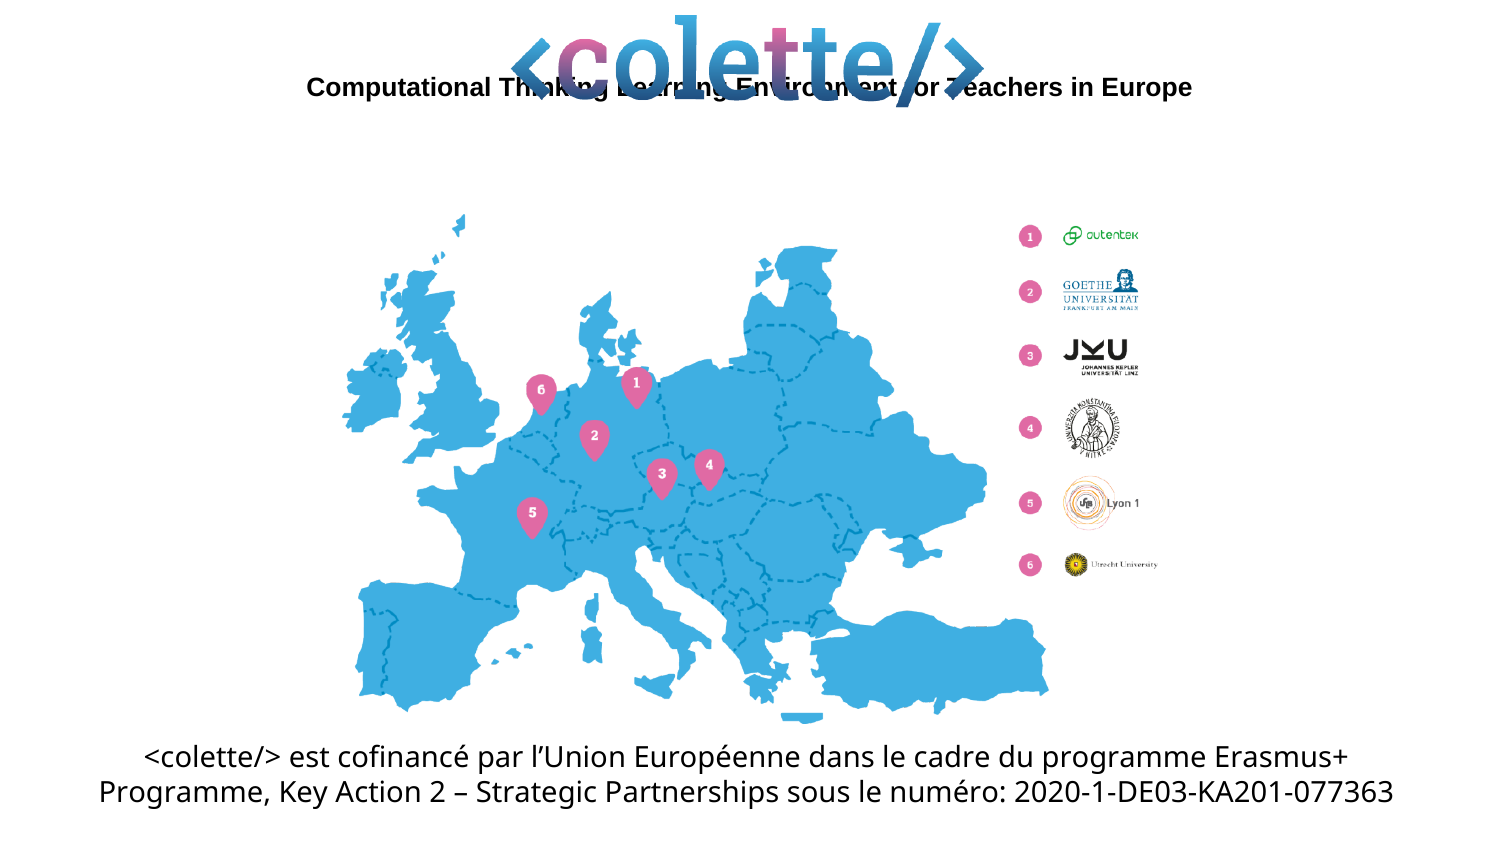

# <colette/>
Computational Thinking Learning Environment for Teachers in Europe
<colette/> est cofinancé par l’Union Européenne dans le cadre du programme Erasmus+ Programme, Key Action 2 – Strategic Partnerships sous le numéro: 2020-1-DE03-KA201-077363